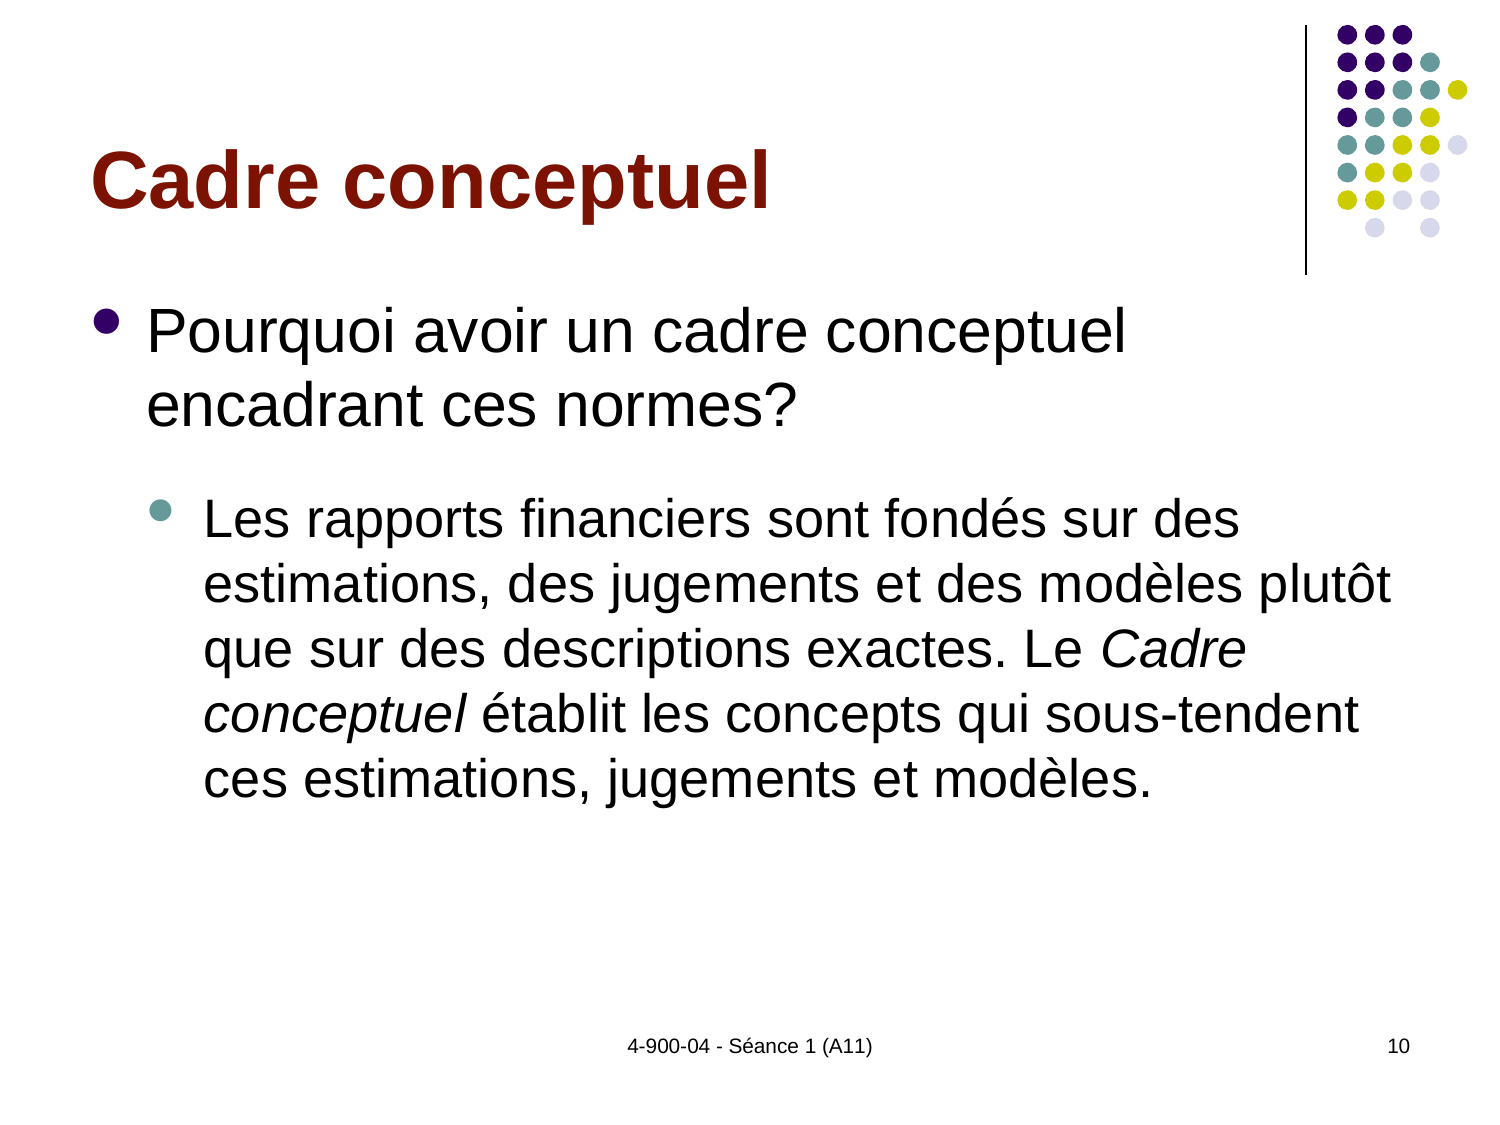

# Cadre conceptuel
Pourquoi avoir un cadre conceptuel encadrant ces normes?
Les rapports financiers sont fondés sur des estimations, des jugements et des modèles plutôt que sur des descriptions exactes. Le Cadre conceptuel établit les concepts qui sous-tendent ces estimations, jugements et modèles.
4-900-04 - Séance 1 (A11)